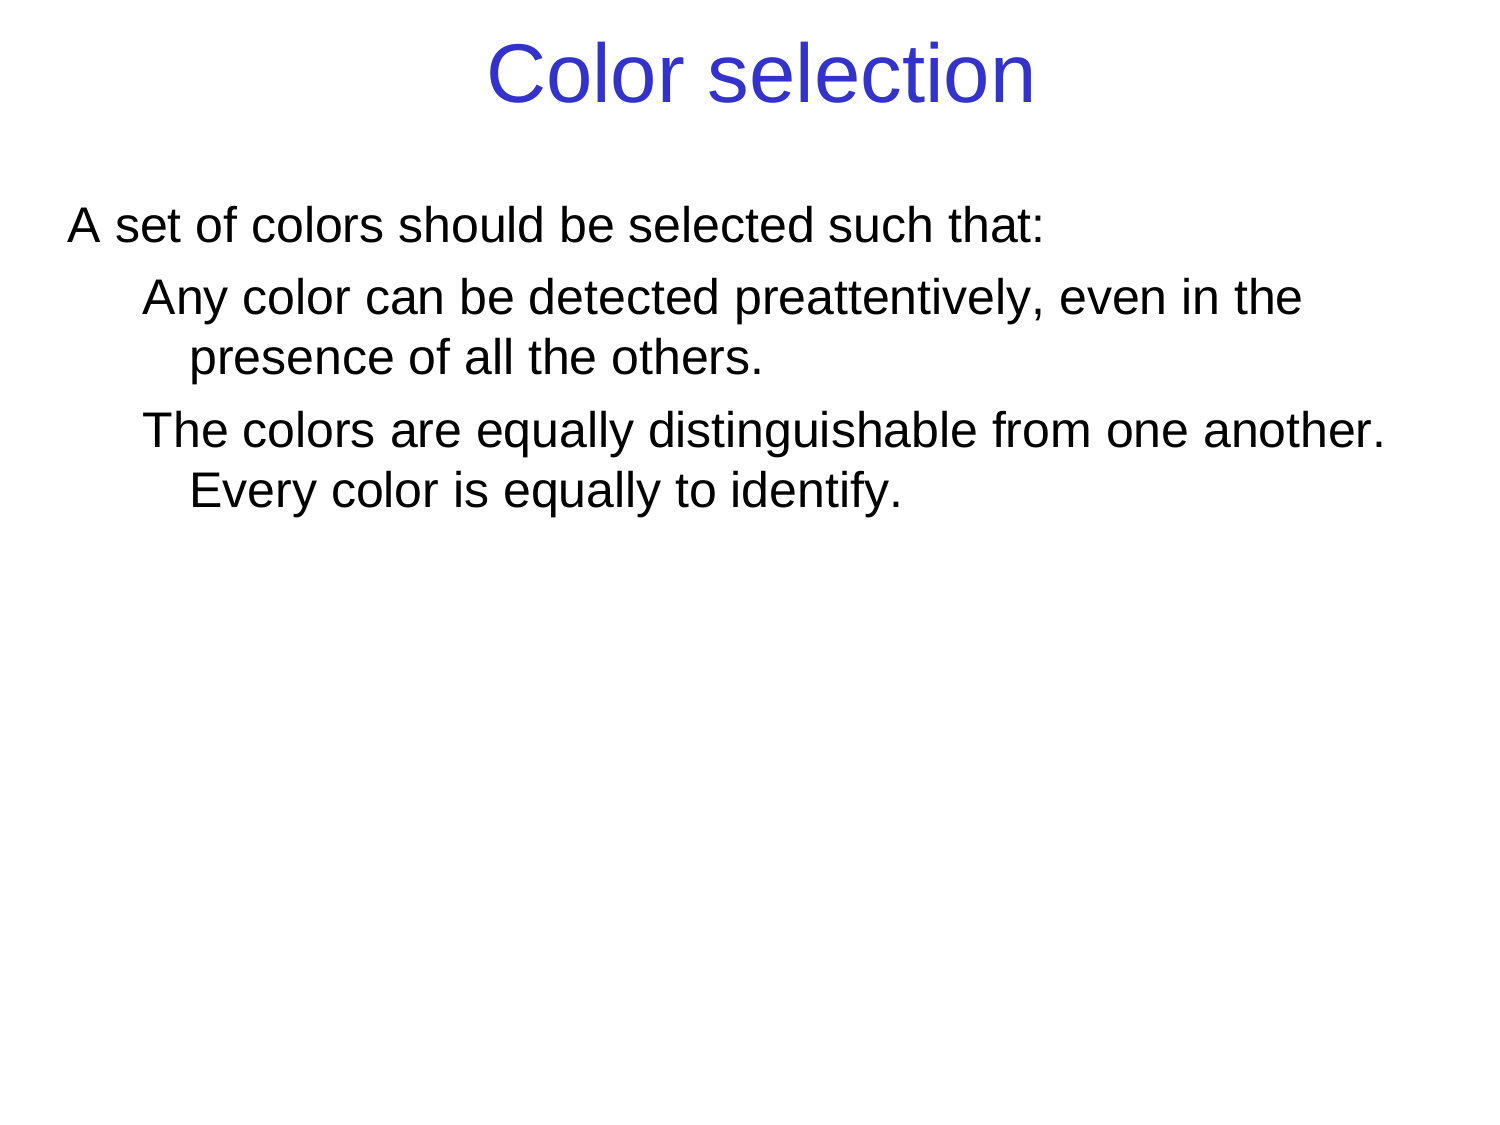

# Color selection
A set of colors should be selected such that:
Any color can be detected preattentively, even in the presence of all the others.
The colors are equally distinguishable from one another. Every color is equally to identify.